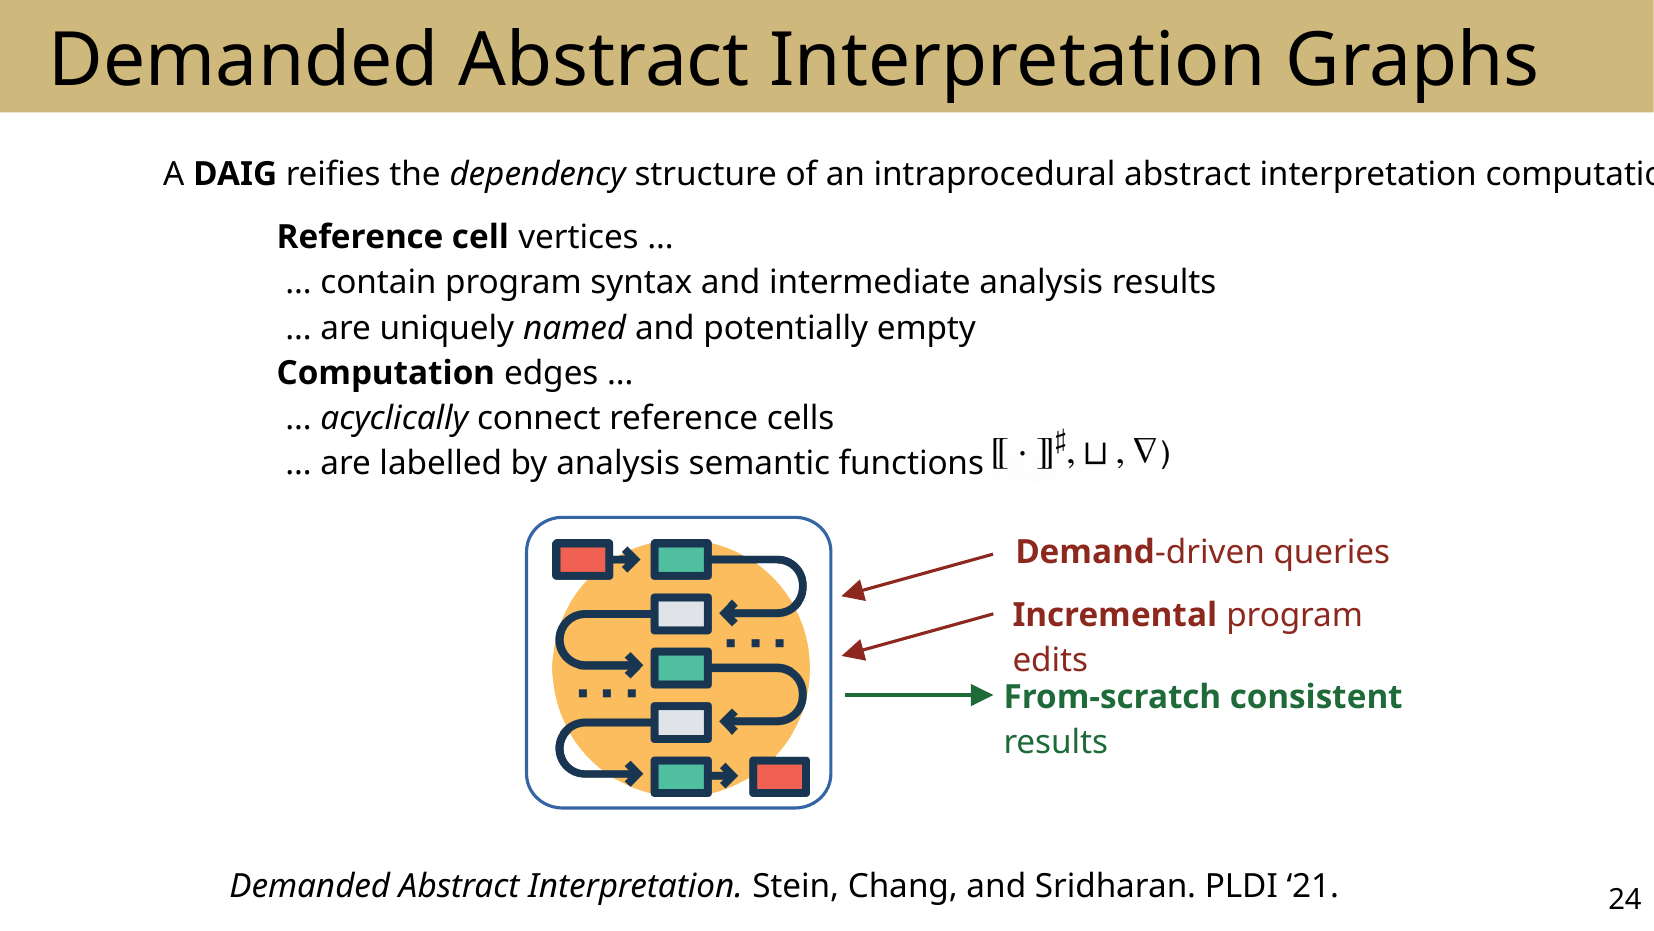

# Demanded Abstract Interpretation Graphs
A DAIG reifies the dependency structure of an intraprocedural abstract interpretation computation
Reference cell vertices …
 … contain program syntax and intermediate analysis results
 … are uniquely named and potentially empty
Computation edges …
 … acyclically connect reference cells
 … are labelled by analysis semantic functions (e.g.
???
Demand-driven queries
Incremental program edits
From-scratch consistent results
Demanded Abstract Interpretation. Stein, Chang, and Sridharan. PLDI ‘21.